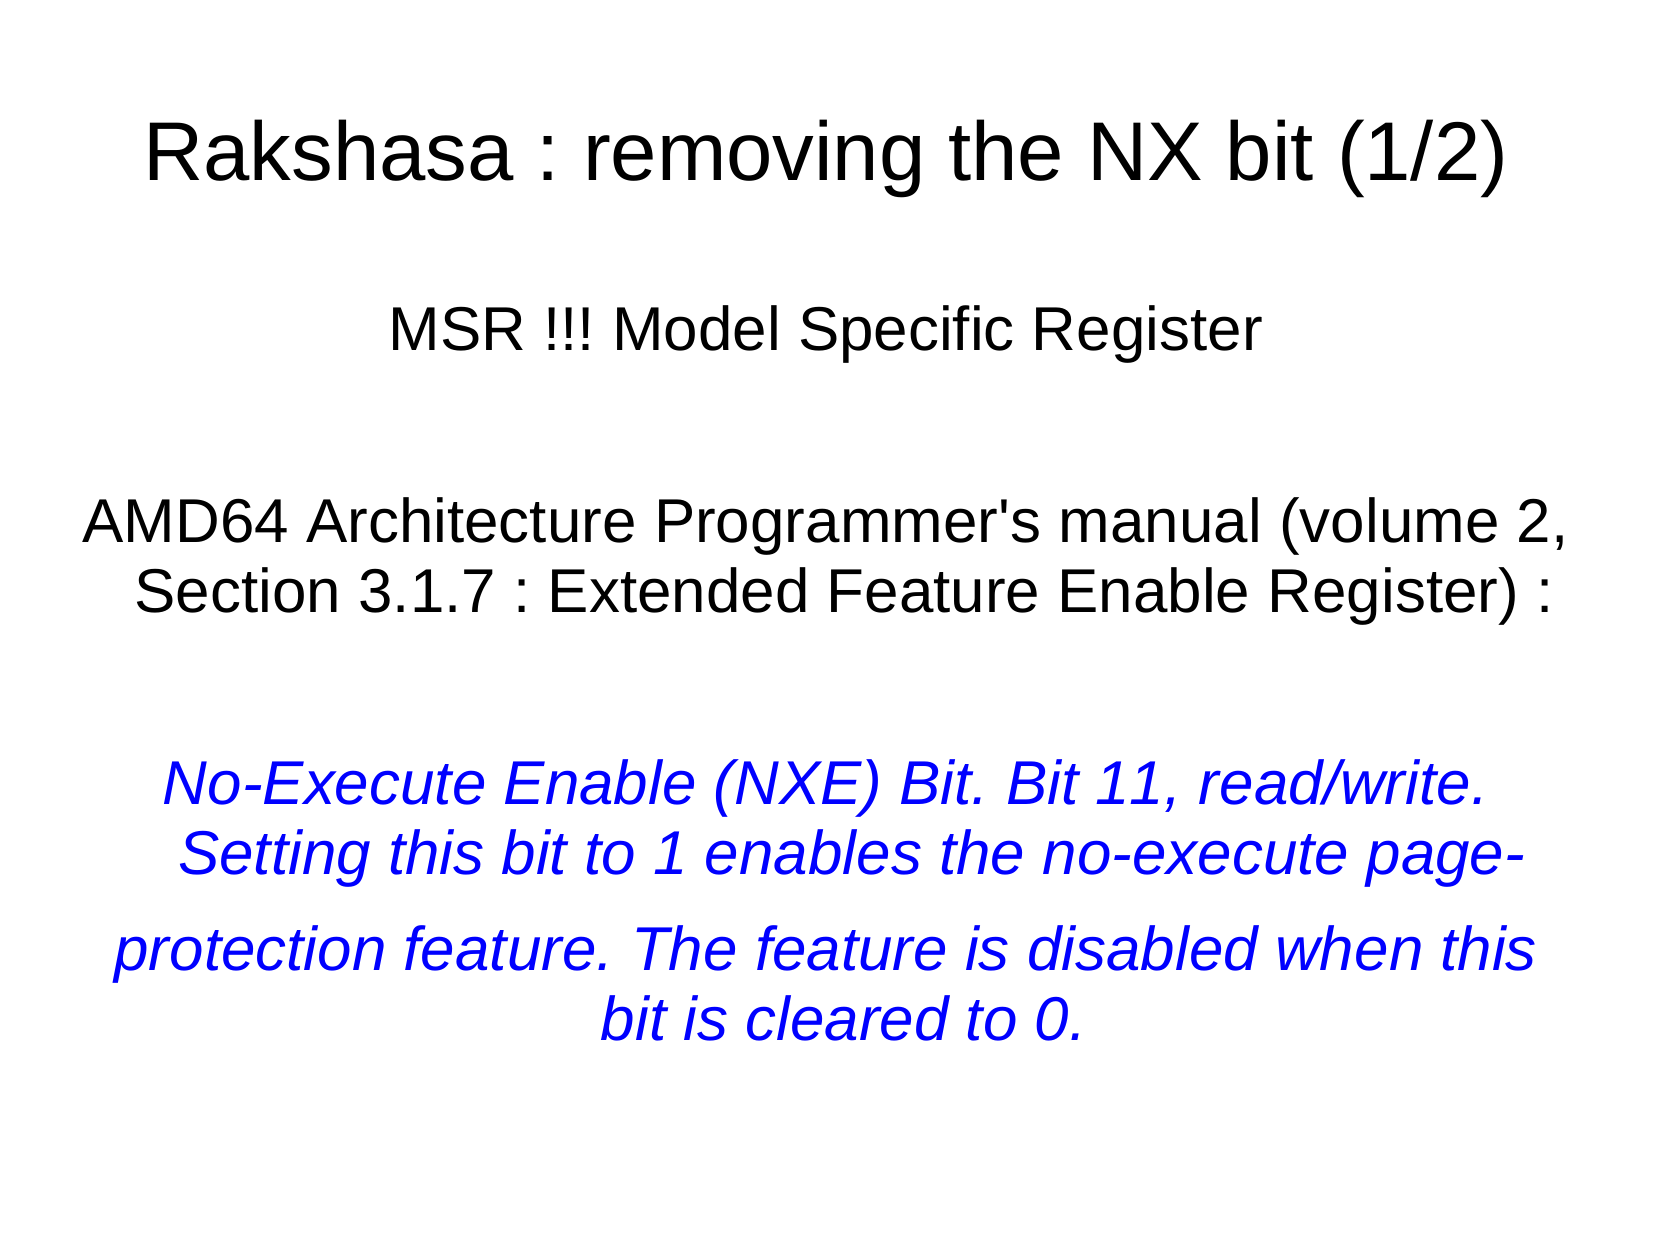

# Rakshasa : removing the NX bit (1/2)
MSR !!! Model Specific Register
AMD64 Architecture Programmer's manual (volume 2, Section 3.1.7 : Extended Feature Enable Register) :
No-Execute Enable (NXE) Bit. Bit 11, read/write. Setting this bit to 1 enables the no-execute page-
protection feature. The feature is disabled when this bit is cleared to 0.